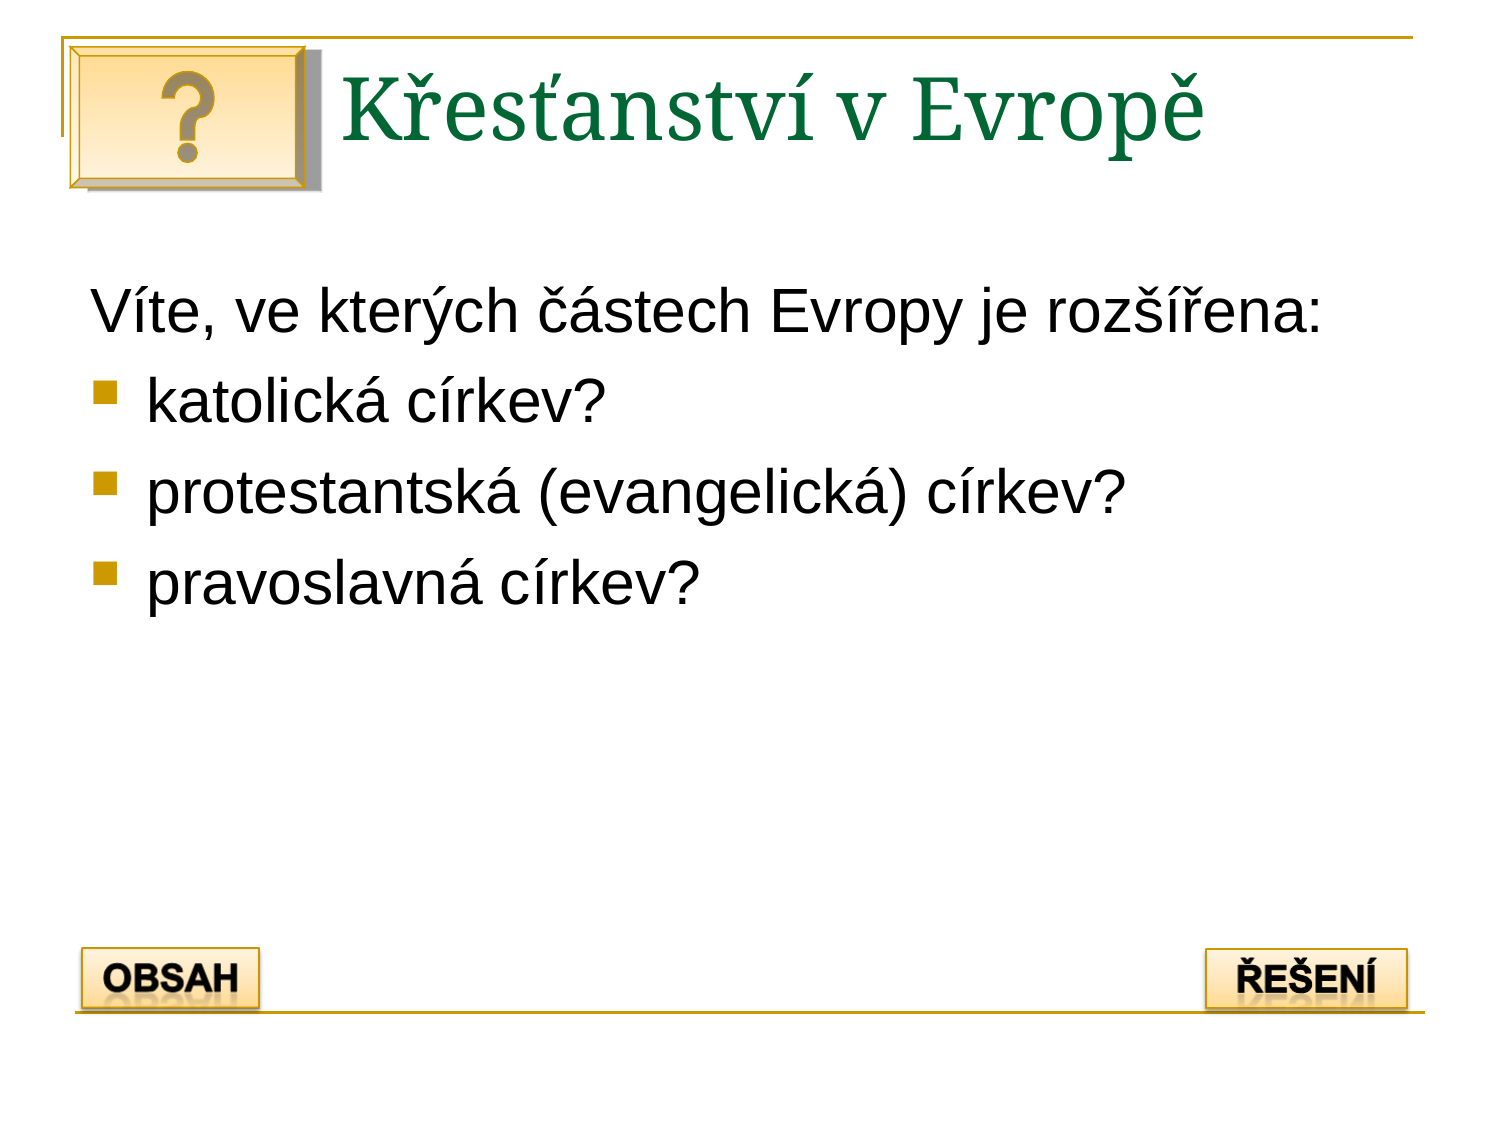

# Křesťanství v Evropě
Víte, ve kterých částech Evropy je rozšířena:
katolická církev?
protestantská (evangelická) církev?
pravoslavná církev?